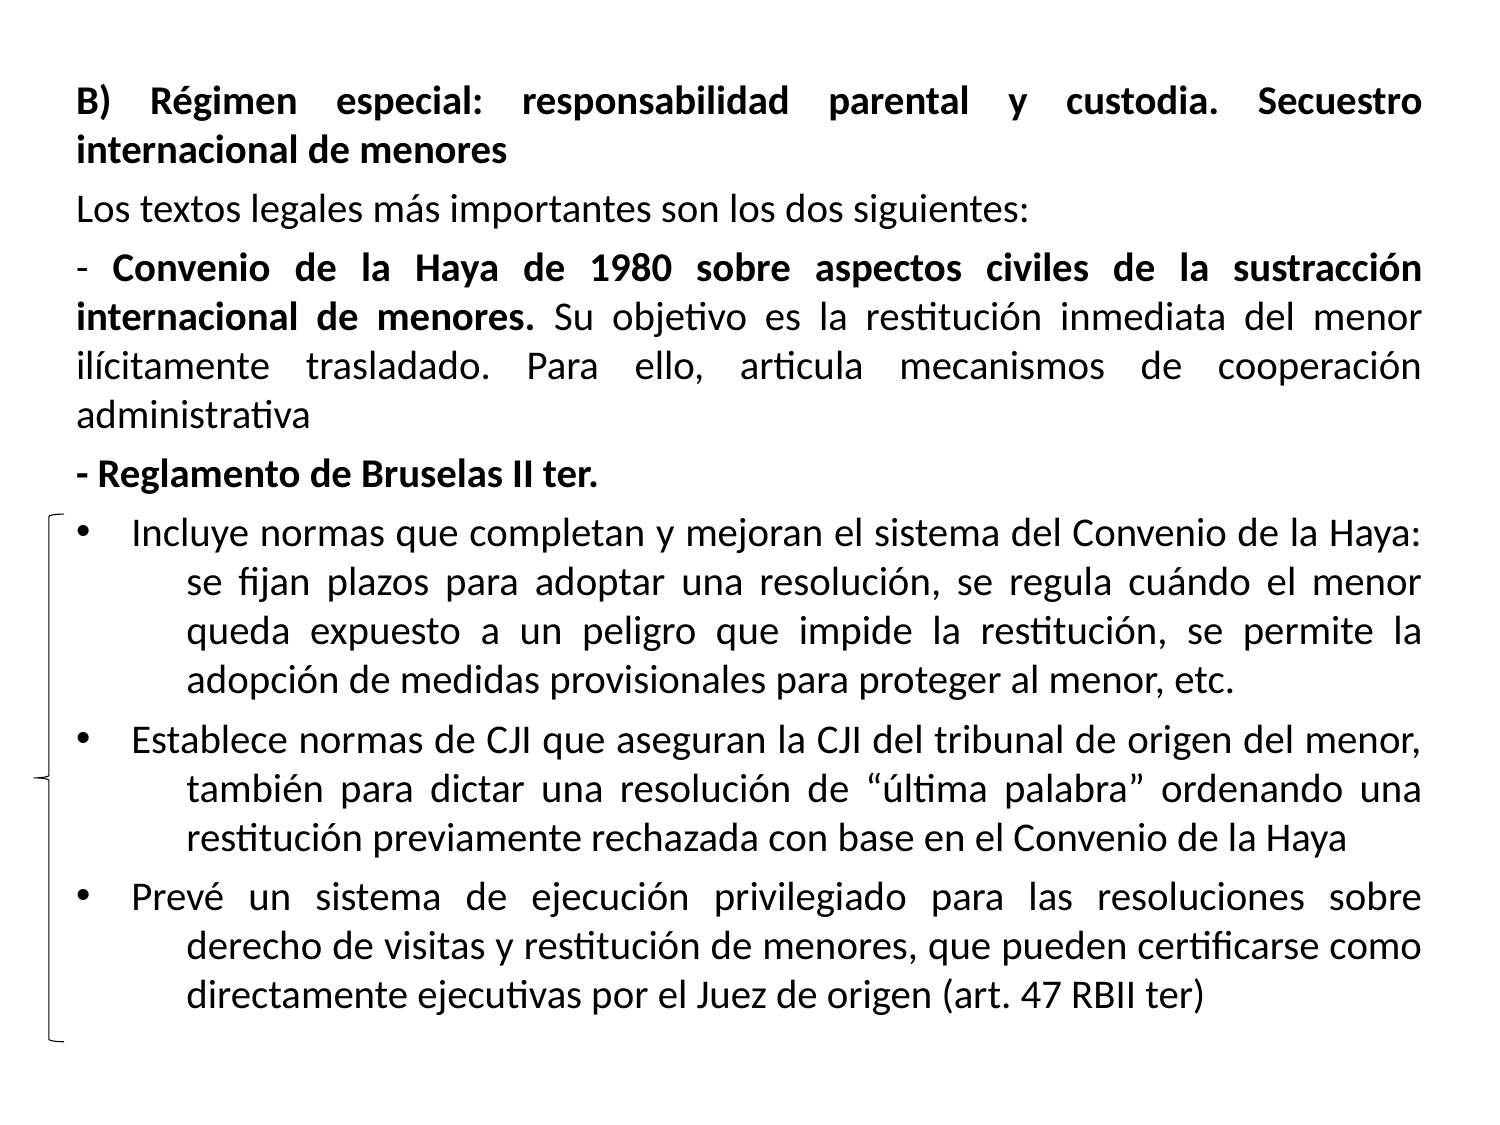

# B) Régimen especial: responsabilidad parental y custodia. Secuestro internacional de menores
Los textos legales más importantes son los dos siguientes:
- Convenio de la Haya de 1980 sobre aspectos civiles de la sustracción internacional de menores. Su objetivo es la restitución inmediata del menor ilícitamente trasladado. Para ello, articula mecanismos de cooperación administrativa
- Reglamento de Bruselas II ter.
Incluye normas que completan y mejoran el sistema del Convenio de la Haya: se fijan plazos para adoptar una resolución, se regula cuándo el menor queda expuesto a un peligro que impide la restitución, se permite la adopción de medidas provisionales para proteger al menor, etc.
Establece normas de CJI que aseguran la CJI del tribunal de origen del menor, también para dictar una resolución de “última palabra” ordenando una restitución previamente rechazada con base en el Convenio de la Haya
Prevé un sistema de ejecución privilegiado para las resoluciones sobre derecho de visitas y restitución de menores, que pueden certificarse como directamente ejecutivas por el Juez de origen (art. 47 RBII ter)